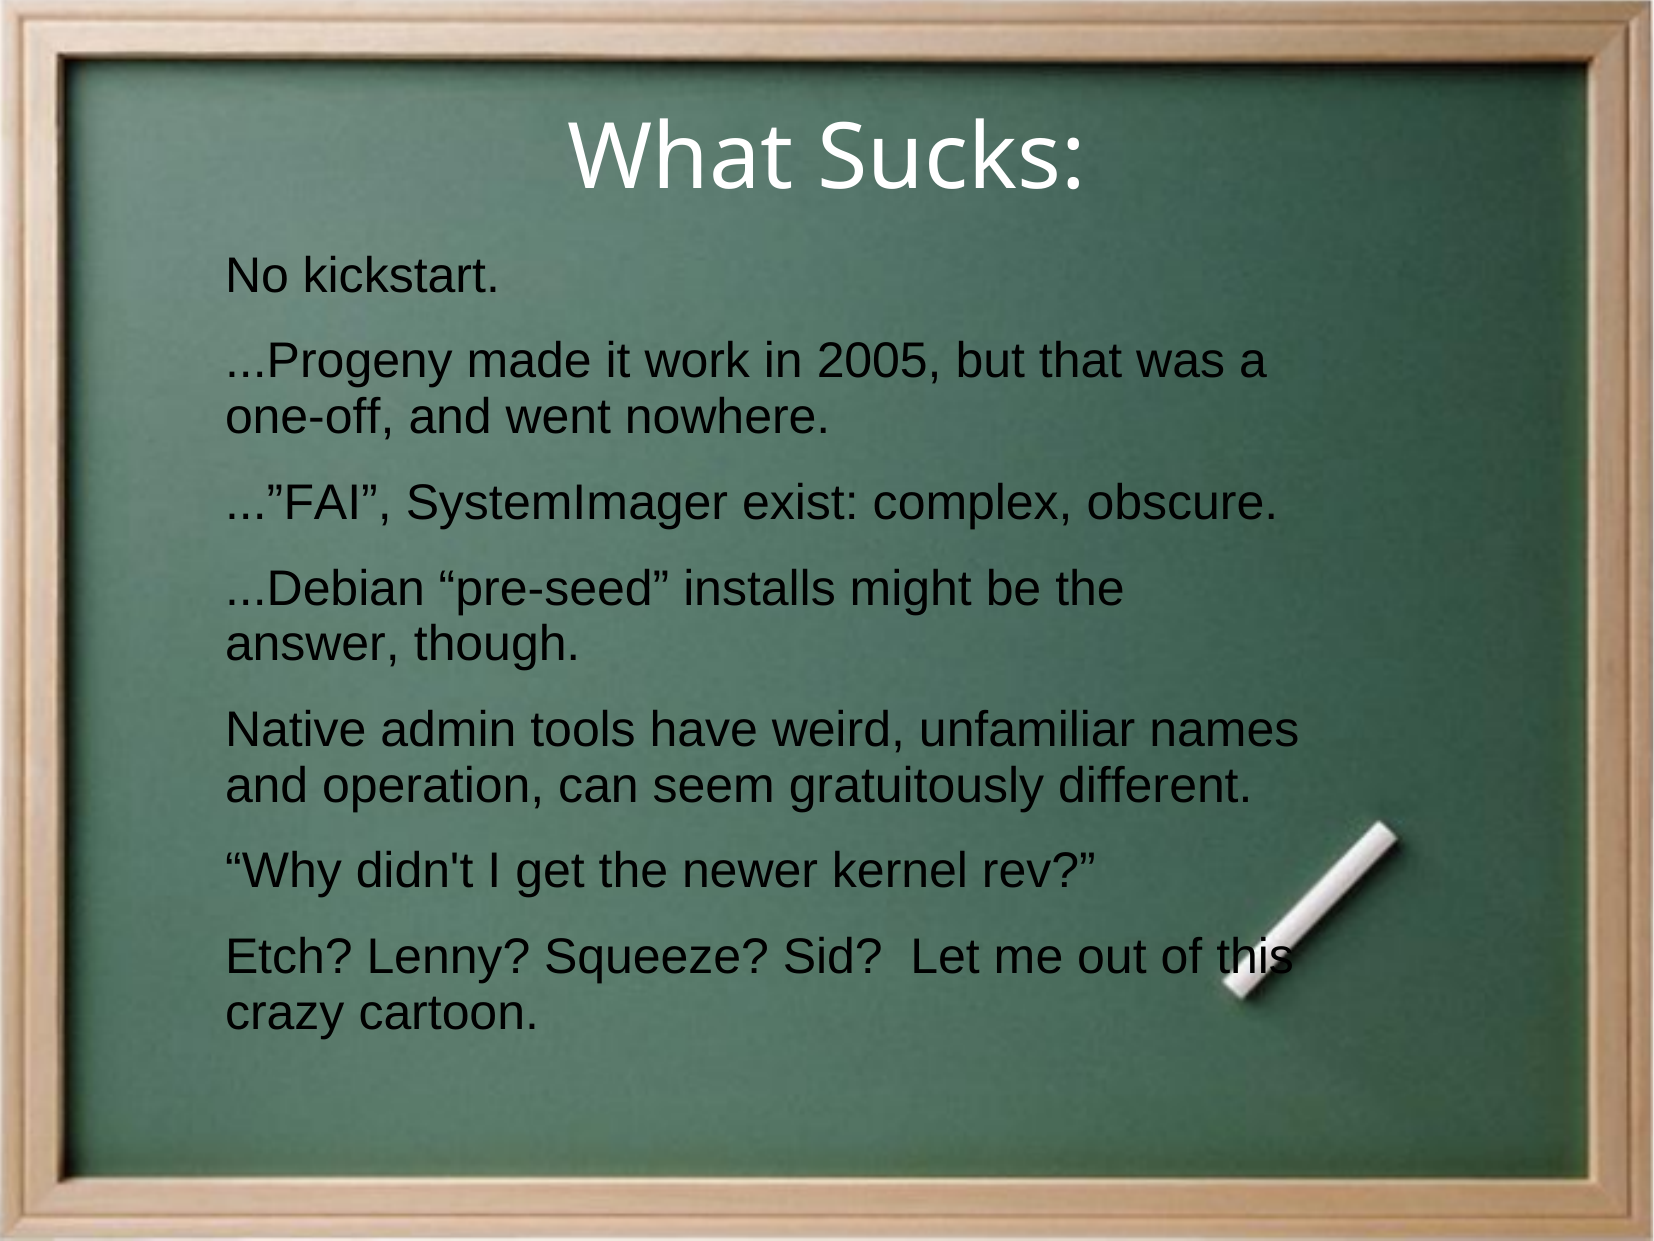

# What Sucks:
No kickstart.
...Progeny made it work in 2005, but that was a one-off, and went nowhere.
...”FAI”, SystemImager exist: complex, obscure.
...Debian “pre-seed” installs might be the answer, though.
Native admin tools have weird, unfamiliar names and operation, can seem gratuitously different.
“Why didn't I get the newer kernel rev?”
Etch? Lenny? Squeeze? Sid? Let me out of this crazy cartoon.